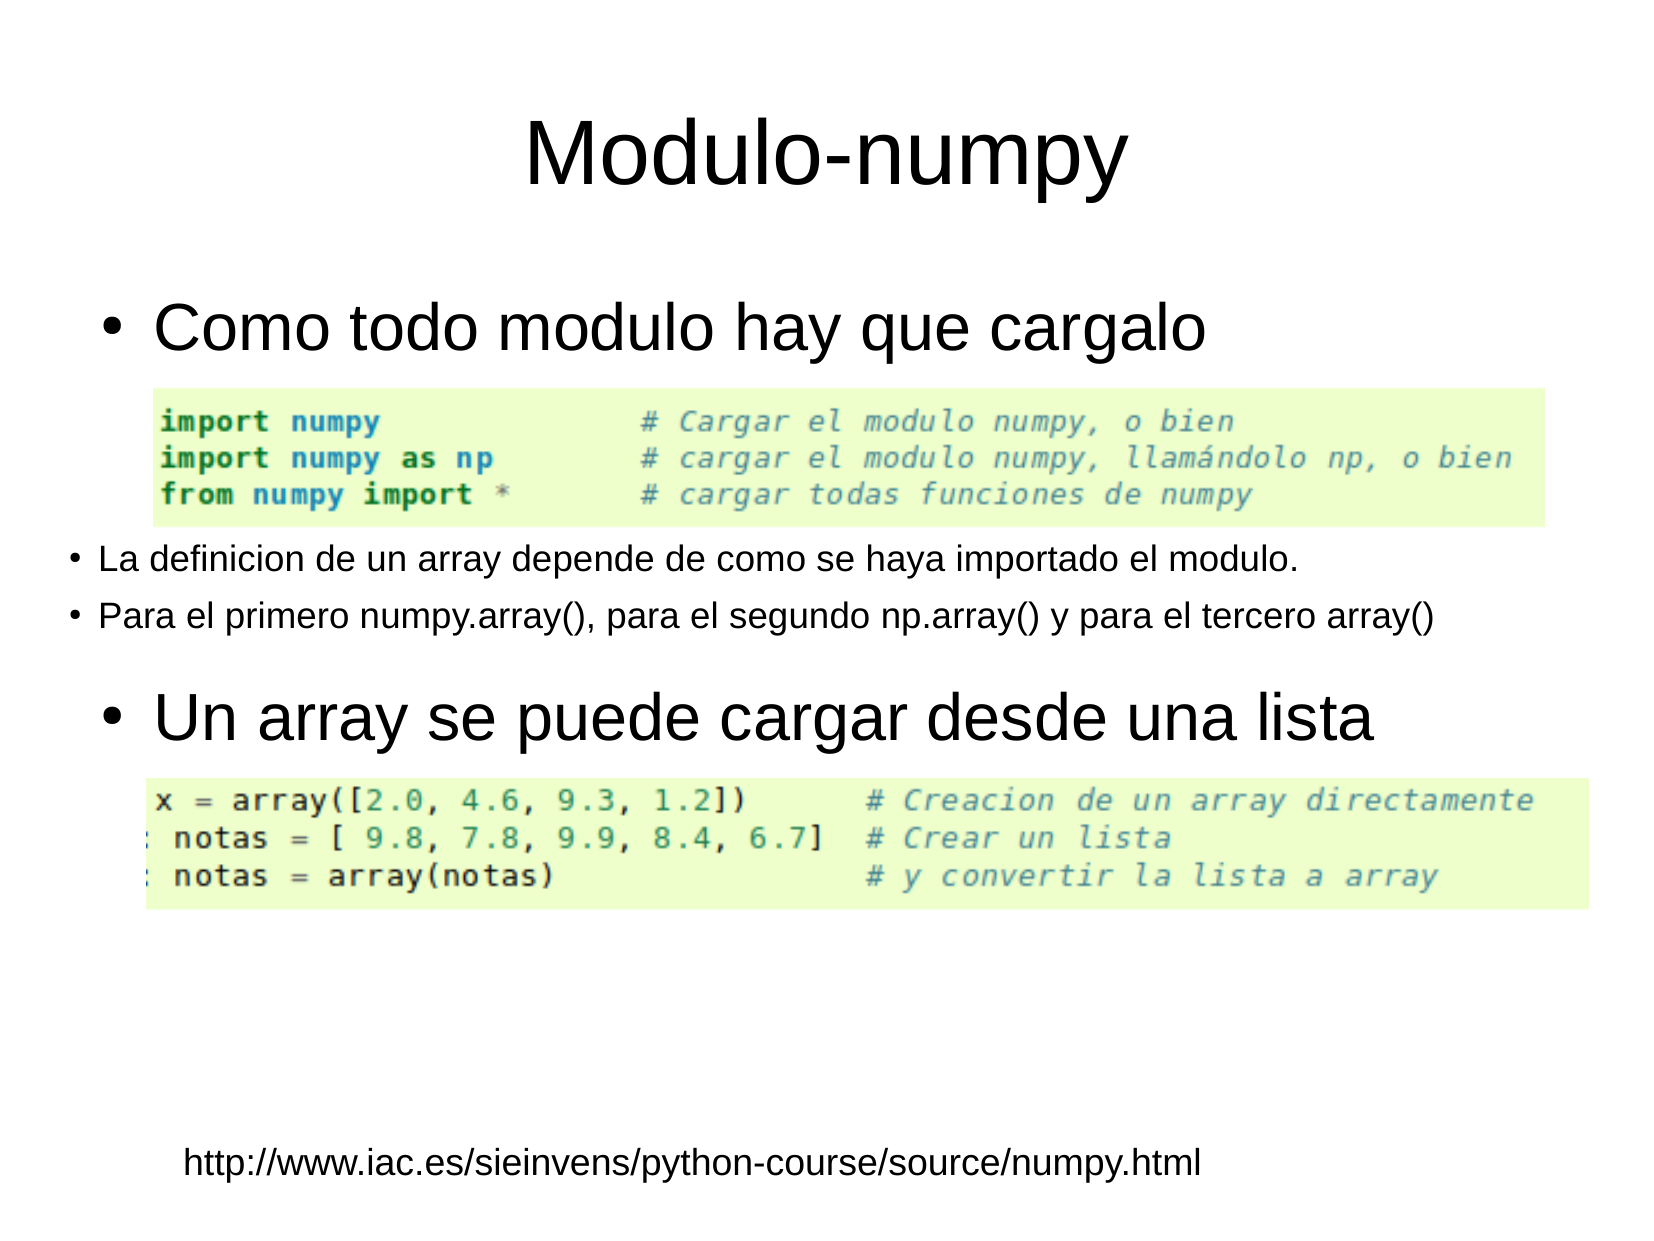

# Modulo-numpy
Como todo modulo hay que cargalo
La definicion de un array depende de como se haya importado el modulo.
Para el primero numpy.array(), para el segundo np.array() y para el tercero array()
Un array se puede cargar desde una lista
http://www.iac.es/sieinvens/python-course/source/numpy.html